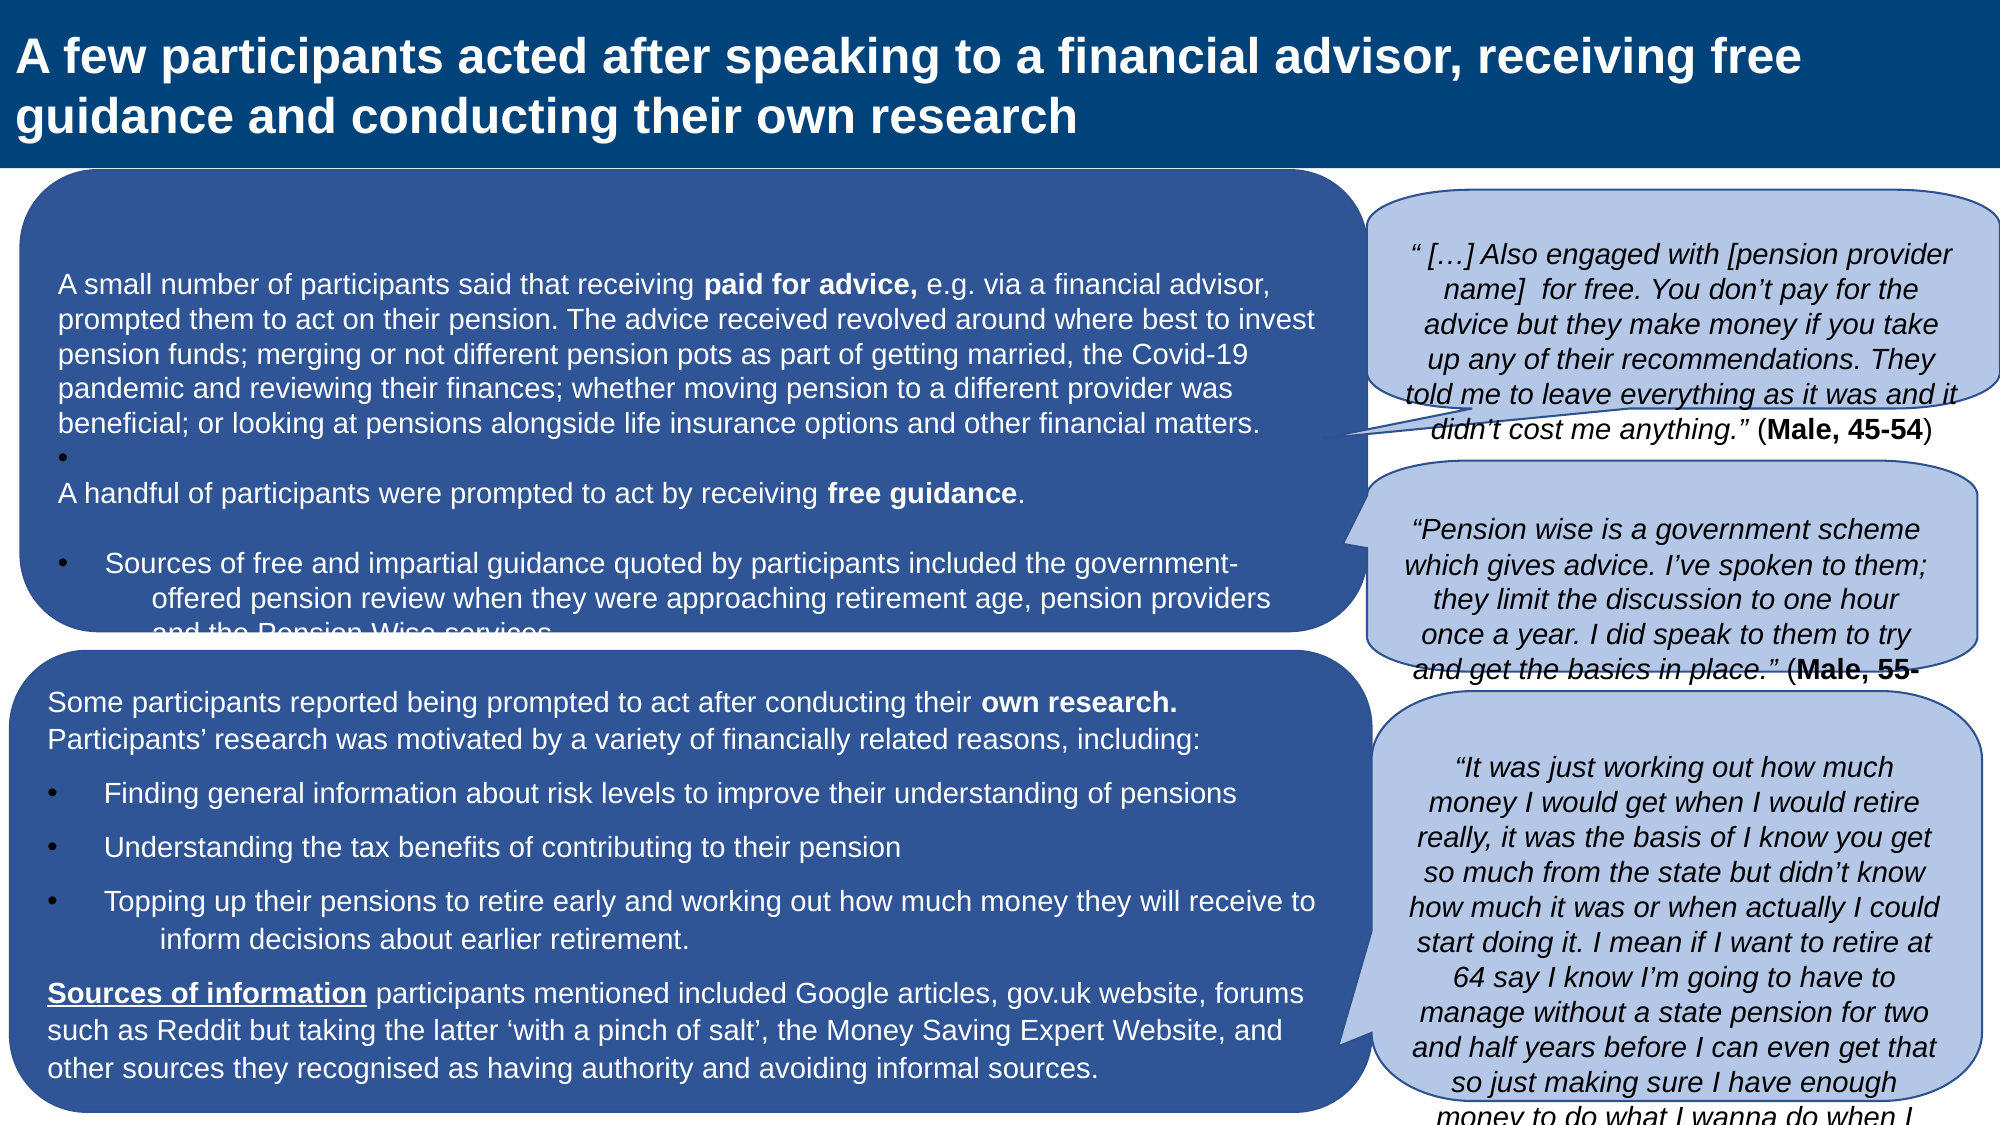

# A few participants acted after speaking to a financial advisor, receiving free guidance and conducting their own research
A small number of participants said that receiving paid for advice, e.g. via a financial advisor, prompted them to act on their pension. The advice received revolved around where best to invest pension funds; merging or not different pension pots as part of getting married, the Covid-19 pandemic and reviewing their finances; whether moving pension to a different provider was beneficial; or looking at pensions alongside life insurance options and other financial matters.
A handful of participants were prompted to act by receiving free guidance.
Sources of free and impartial guidance quoted by participants included the government-offered pension review when they were approaching retirement age, pension providers and the Pension Wise services.
“ […] Also engaged with [pension provider name] for free. You don’t pay for the advice but they make money if you take up any of their recommendations. They told me to leave everything as it was and it didn’t cost me anything.” (Male, 45-54)
“Pension wise is a government scheme which gives advice. I’ve spoken to them; they limit the discussion to one hour once a year. I did speak to them to try and get the basics in place.” (Male, 55-65)
Some participants reported being prompted to act after conducting their own research. Participants’ research was motivated by a variety of financially related reasons, including:
Finding general information about risk levels to improve their understanding of pensions
Understanding the tax benefits of contributing to their pension
Topping up their pensions to retire early and working out how much money they will receive to inform decisions about earlier retirement.
Sources of information participants mentioned included Google articles, gov.uk website, forums such as Reddit but taking the latter ‘with a pinch of salt’, the Money Saving Expert Website, and other sources they recognised as having authority and avoiding informal sources.
“It was just working out how much money I would get when I would retire really, it was the basis of I know you get so much from the state but didn’t know how much it was or when actually I could start doing it. I mean if I want to retire at 64 say I know I’m going to have to manage without a state pension for two and half years before I can even get that so just making sure I have enough money to do what I wanna do when I retire.” (Male, 55-65)